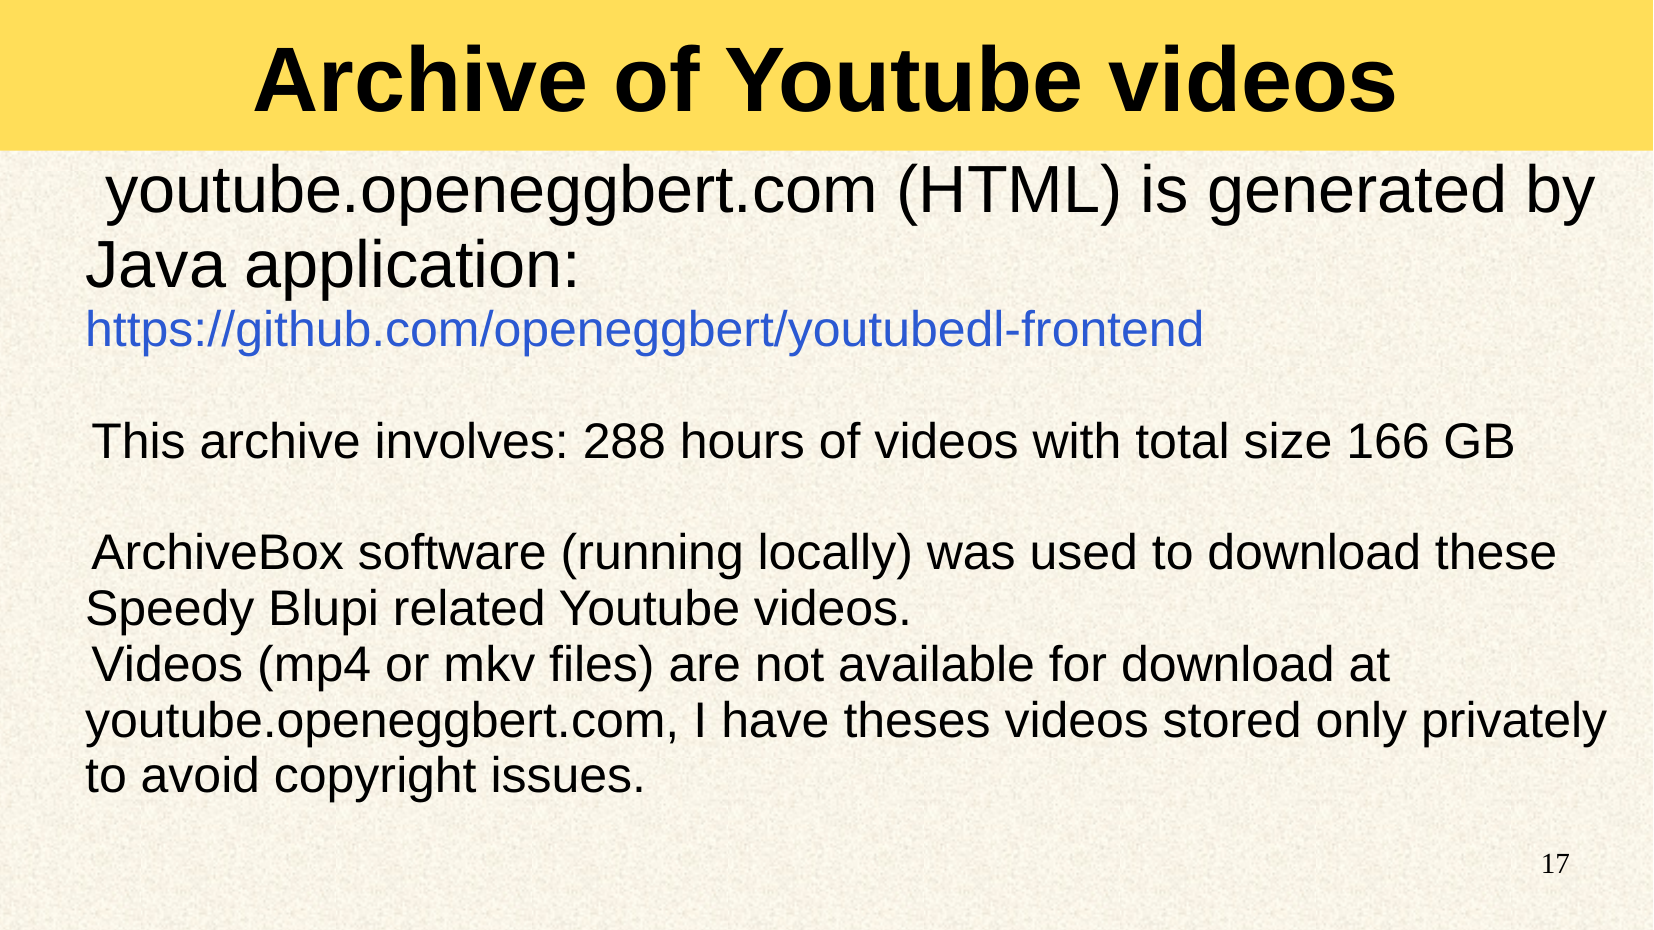

# Archive of Youtube videos
youtube.openeggbert.com (HTML) is generated by Java application: https://github.com/openeggbert/youtubedl-frontend
This archive involves: 288 hours of videos with total size 166 GB
ArchiveBox software (running locally) was used to download these Speedy Blupi related Youtube videos.
Videos (mp4 or mkv files) are not available for download at youtube.openeggbert.com, I have theses videos stored only privately to avoid copyright issues.
17